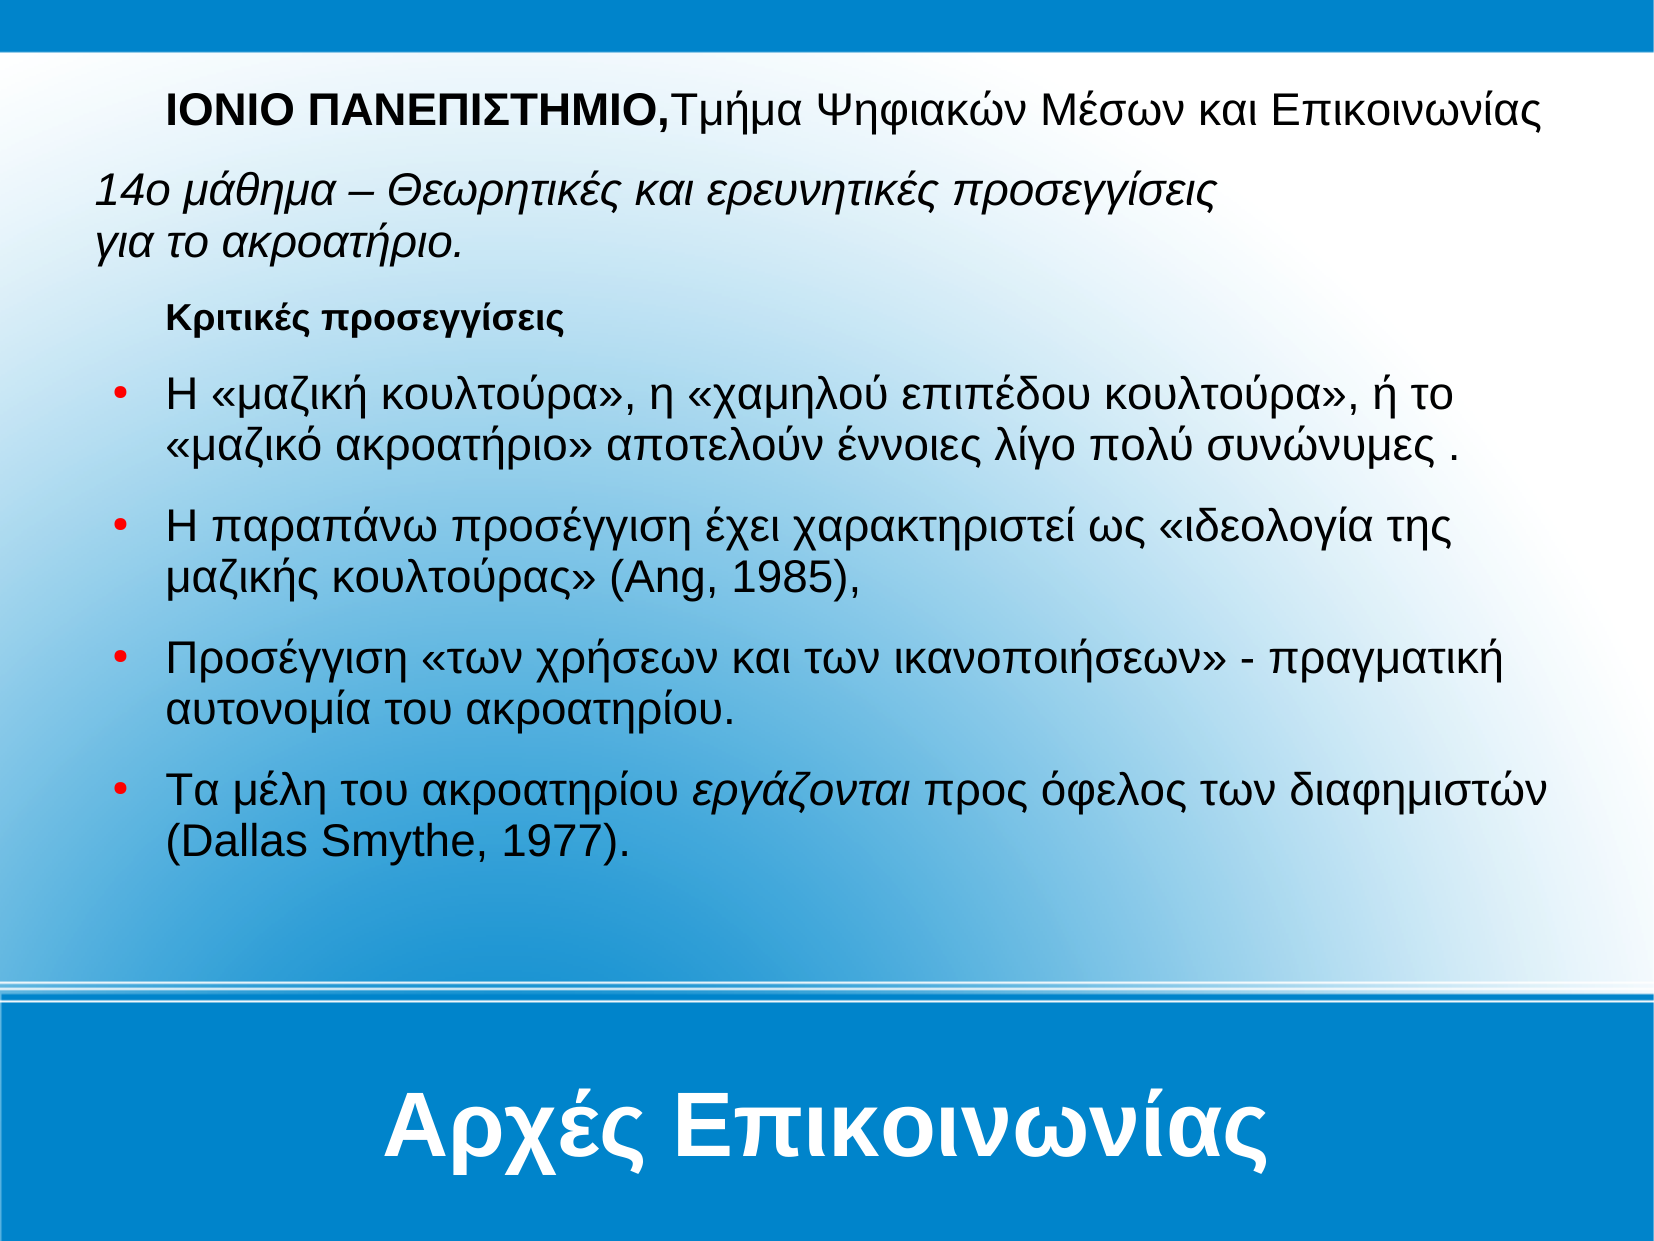

ΙΟΝΙΟ ΠΑΝΕΠΙΣΤΗΜΙΟ,Τμήμα Ψηφιακών Μέσων και Επικοινωνίας
14ο μάθημα – Θεωρητικές και ερευνητικές προσεγγίσεις
για το ακροατήριο.
Κριτικές προσεγγίσεις
Η «μαζική κουλτούρα», η «χαμηλού επιπέδου κουλτούρα», ή το «μαζικό ακροατήριο» αποτελούν έννοιες λίγο πολύ συνώνυμες .
Η παραπάνω προσέγγιση έχει χαρακτηριστεί ως «ιδεολογία της μαζικής κουλτούρας» (Ang, 1985),
Προσέγγιση «των χρήσεων και των ικανοποιήσεων» - πραγματική αυτονομία του ακροατηρίου.
Τα μέλη του ακροατηρίου εργάζονται προς όφελος των διαφημιστών (Dallas Smythe, 1977).
# Αρχές Επικοινωνίας